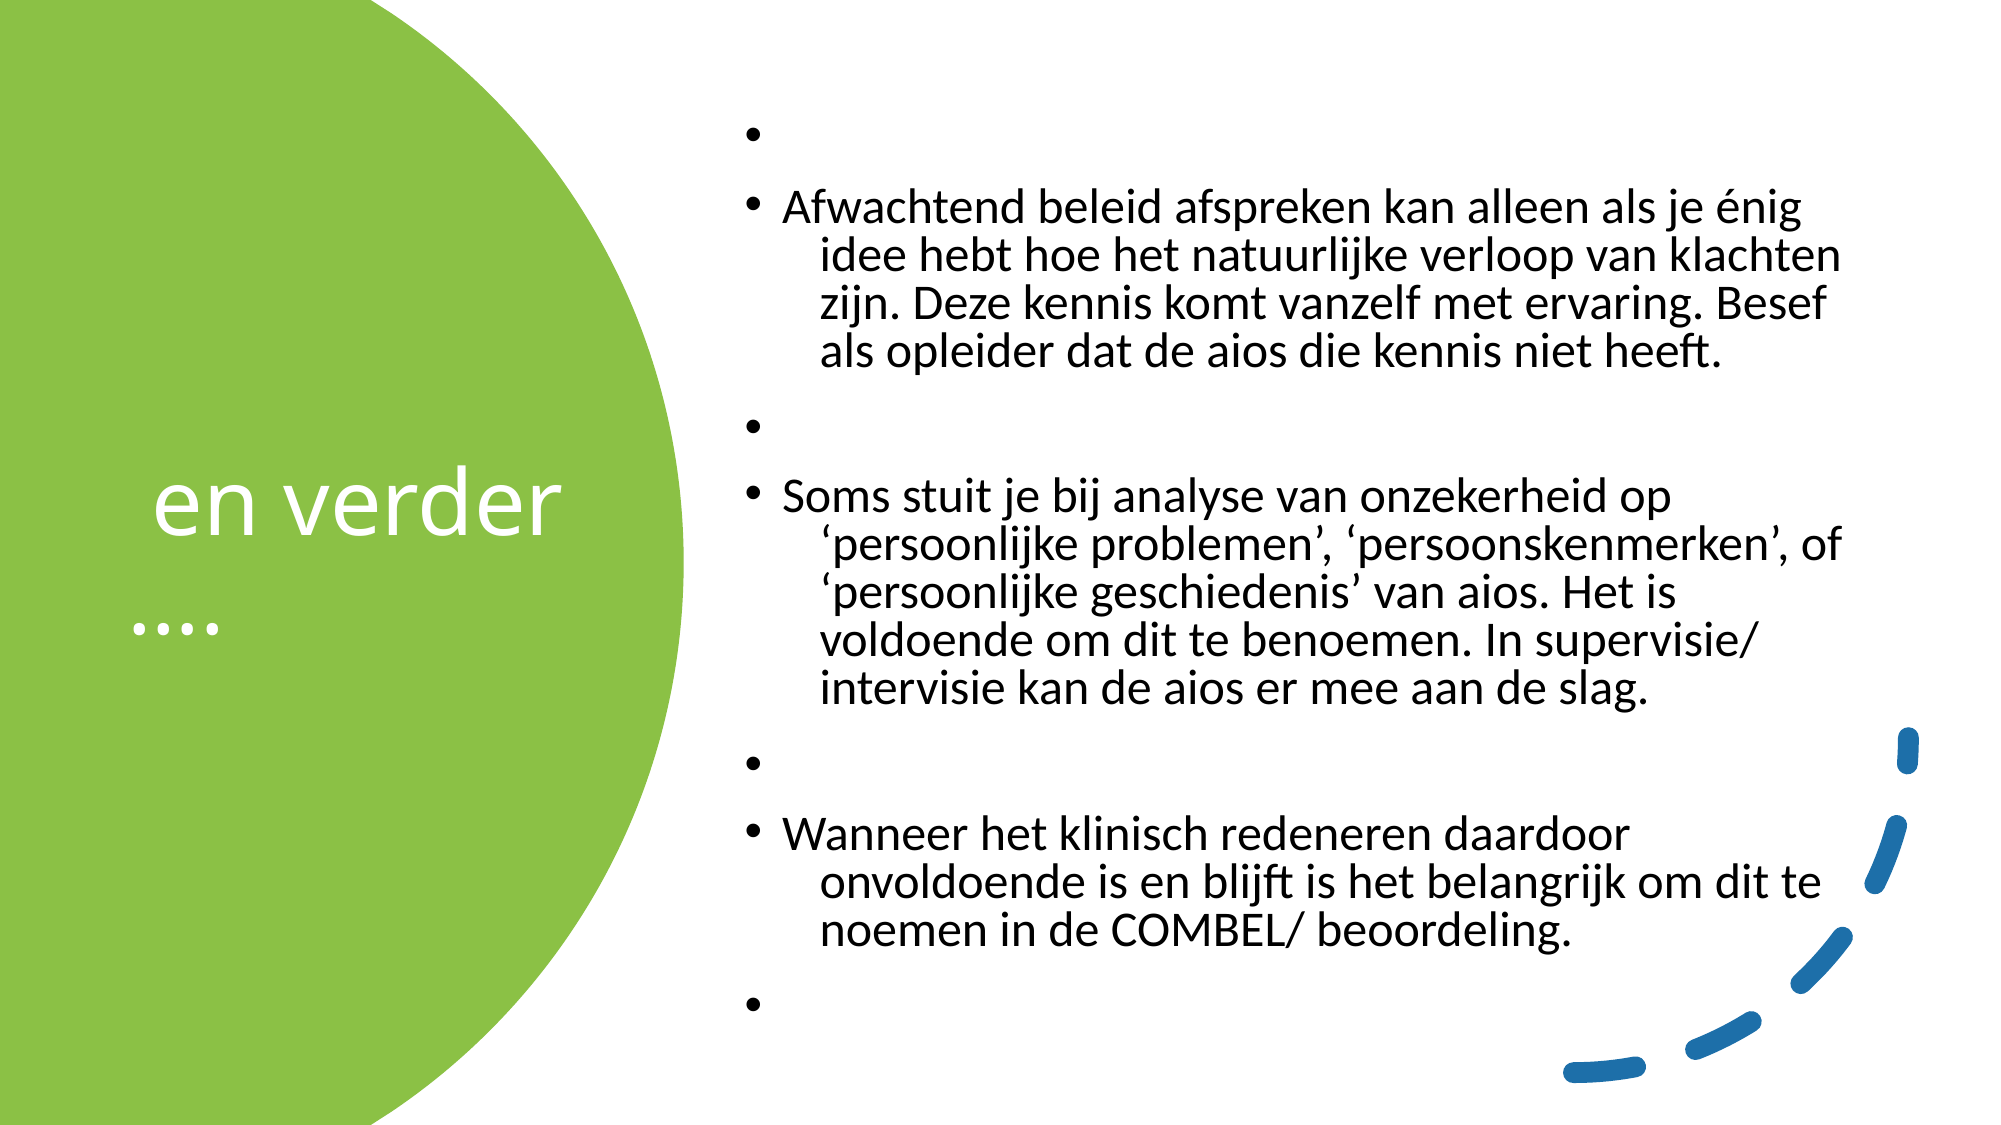

Afwachtend beleid afspreken kan alleen als je énig idee hebt hoe het natuurlijke verloop van klachten zijn. Deze kennis komt vanzelf met ervaring. Besef als opleider dat de aios die kennis niet heeft.
Soms stuit je bij analyse van onzekerheid op ‘persoonlijke problemen’, ‘persoonskenmerken’, of ‘persoonlijke geschiedenis’ van aios. Het is voldoende om dit te benoemen. In supervisie/ intervisie kan de aios er mee aan de slag.
Wanneer het klinisch redeneren daardoor onvoldoende is en blijft is het belangrijk om dit te noemen in de COMBEL/ beoordeling.
# en verder ….